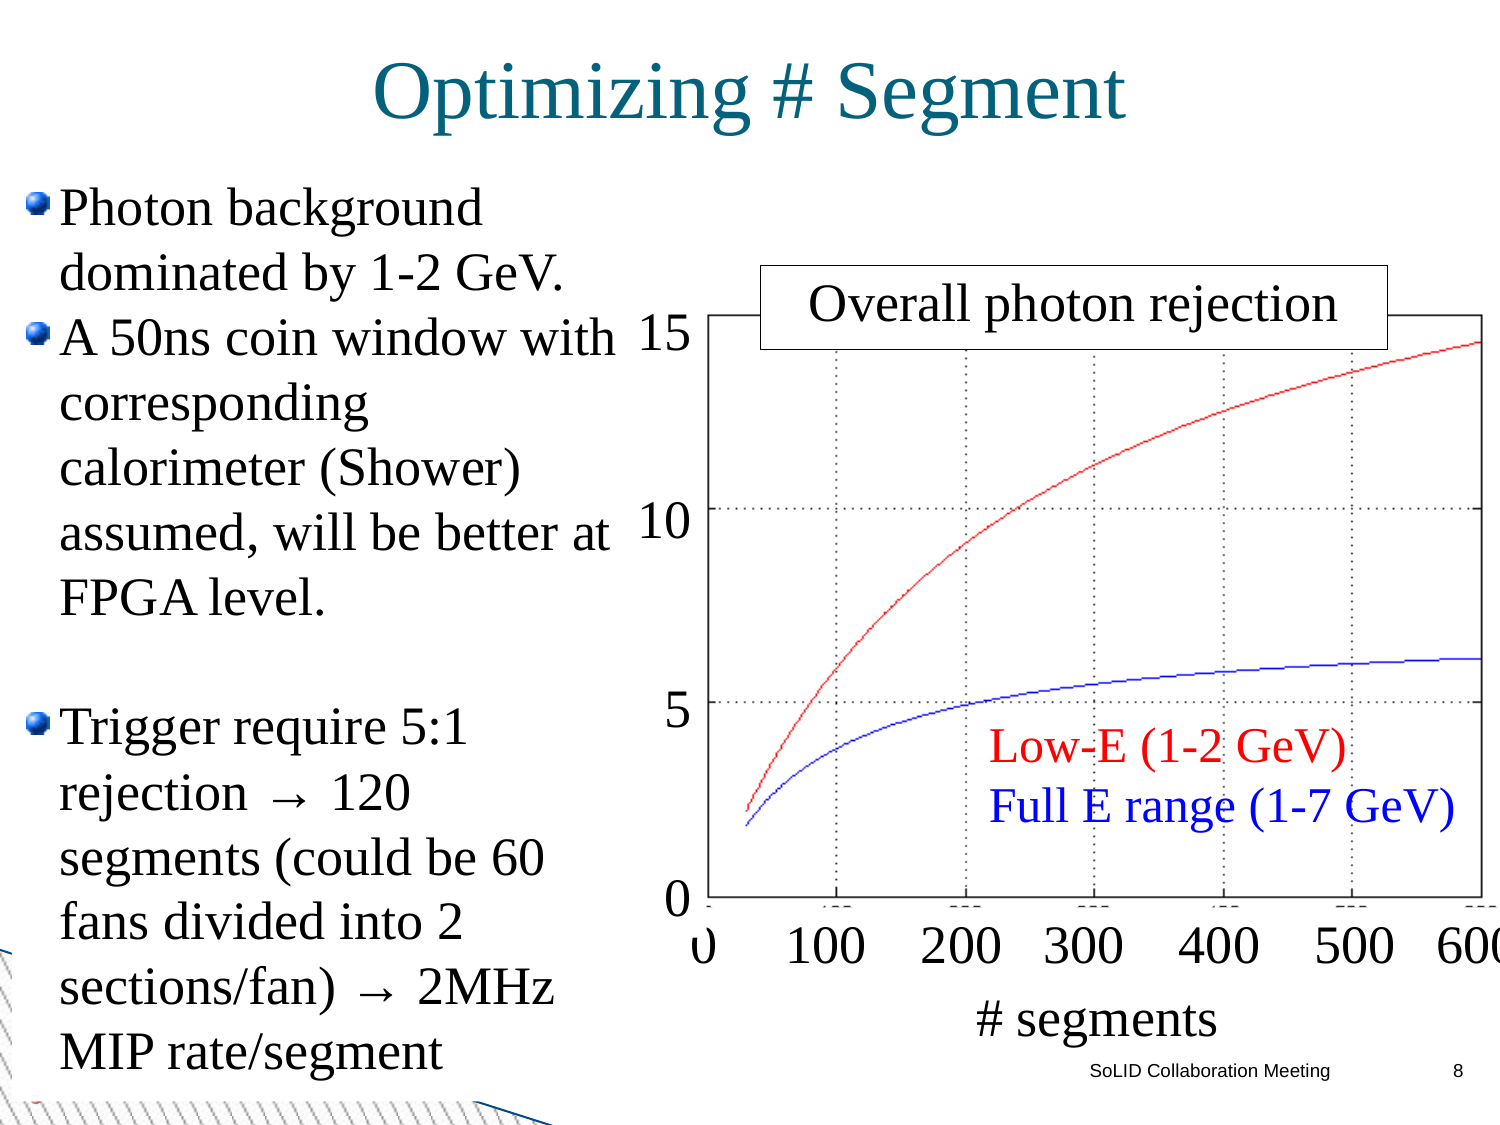

Optimizing # Segment
Photon background dominated by 1-2 GeV.
A 50ns coin window with corresponding calorimeter (Shower) assumed, will be better at FPGA level.
Trigger require 5:1 rejection → 120 segments (could be 60 fans divided into 2 sections/fan) → 2MHz MIP rate/segment
Overall photon rejection
15
10
5
0
 Low-E (1-2 GeV)
 Full E range (1-7 GeV)
0 100 200 300 400 500 600
# segments
SoLID Collaboration Meeting